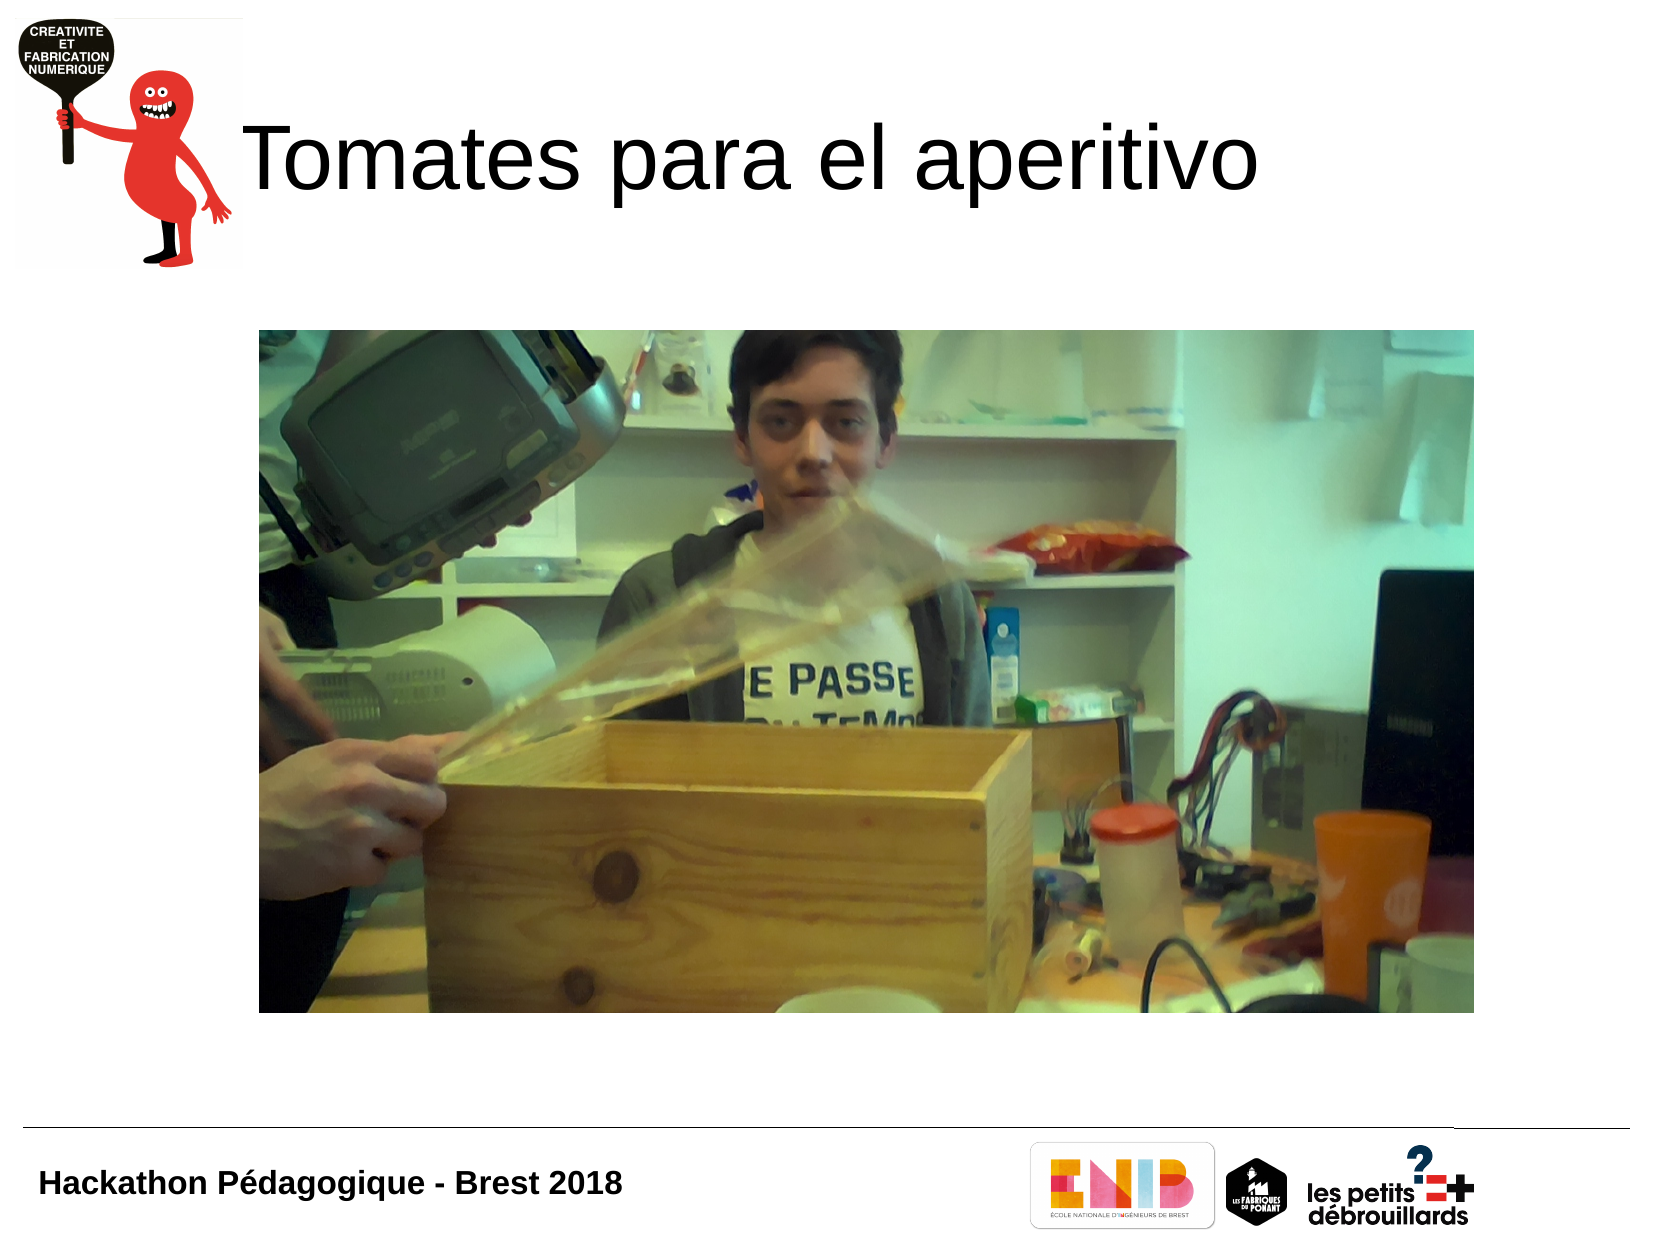

# Tomates para el aperitivo
Hackathon Pédagogique - Brest 2018